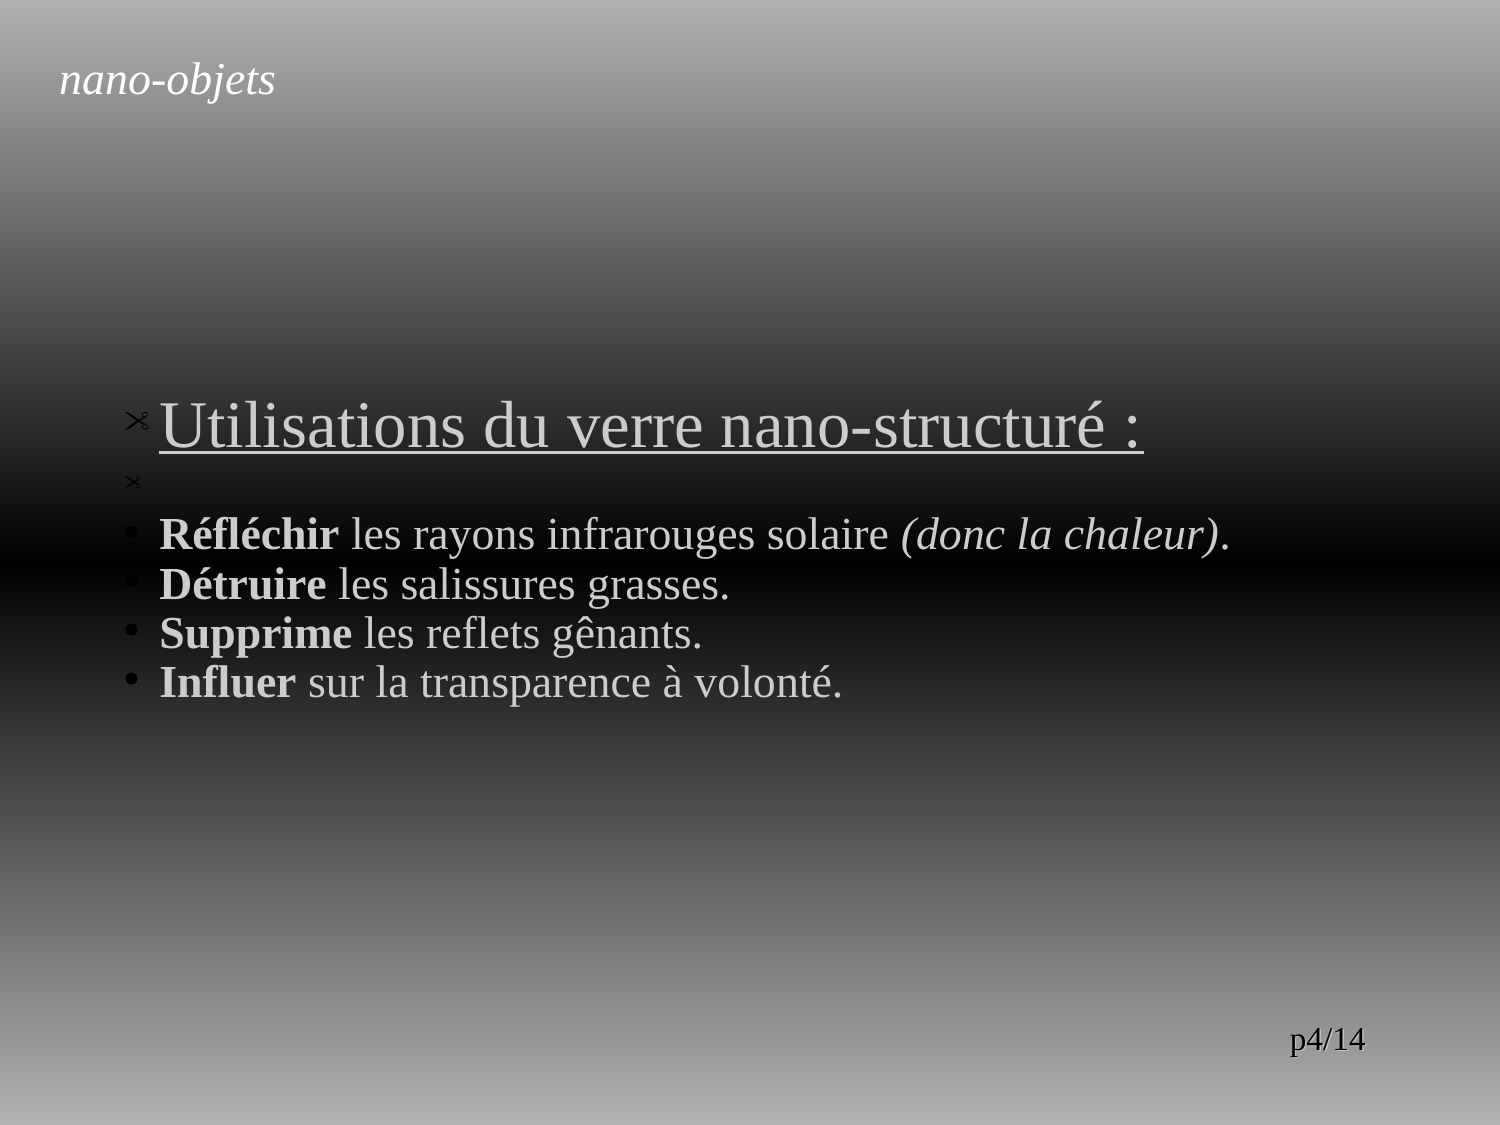

nano-objets
Utilisations du verre nano-structuré :
Réfléchir les rayons infrarouges solaire (donc la chaleur).
Détruire les salissures grasses.
Supprime les reflets gênants.
Influer sur la transparence à volonté.
p4/14